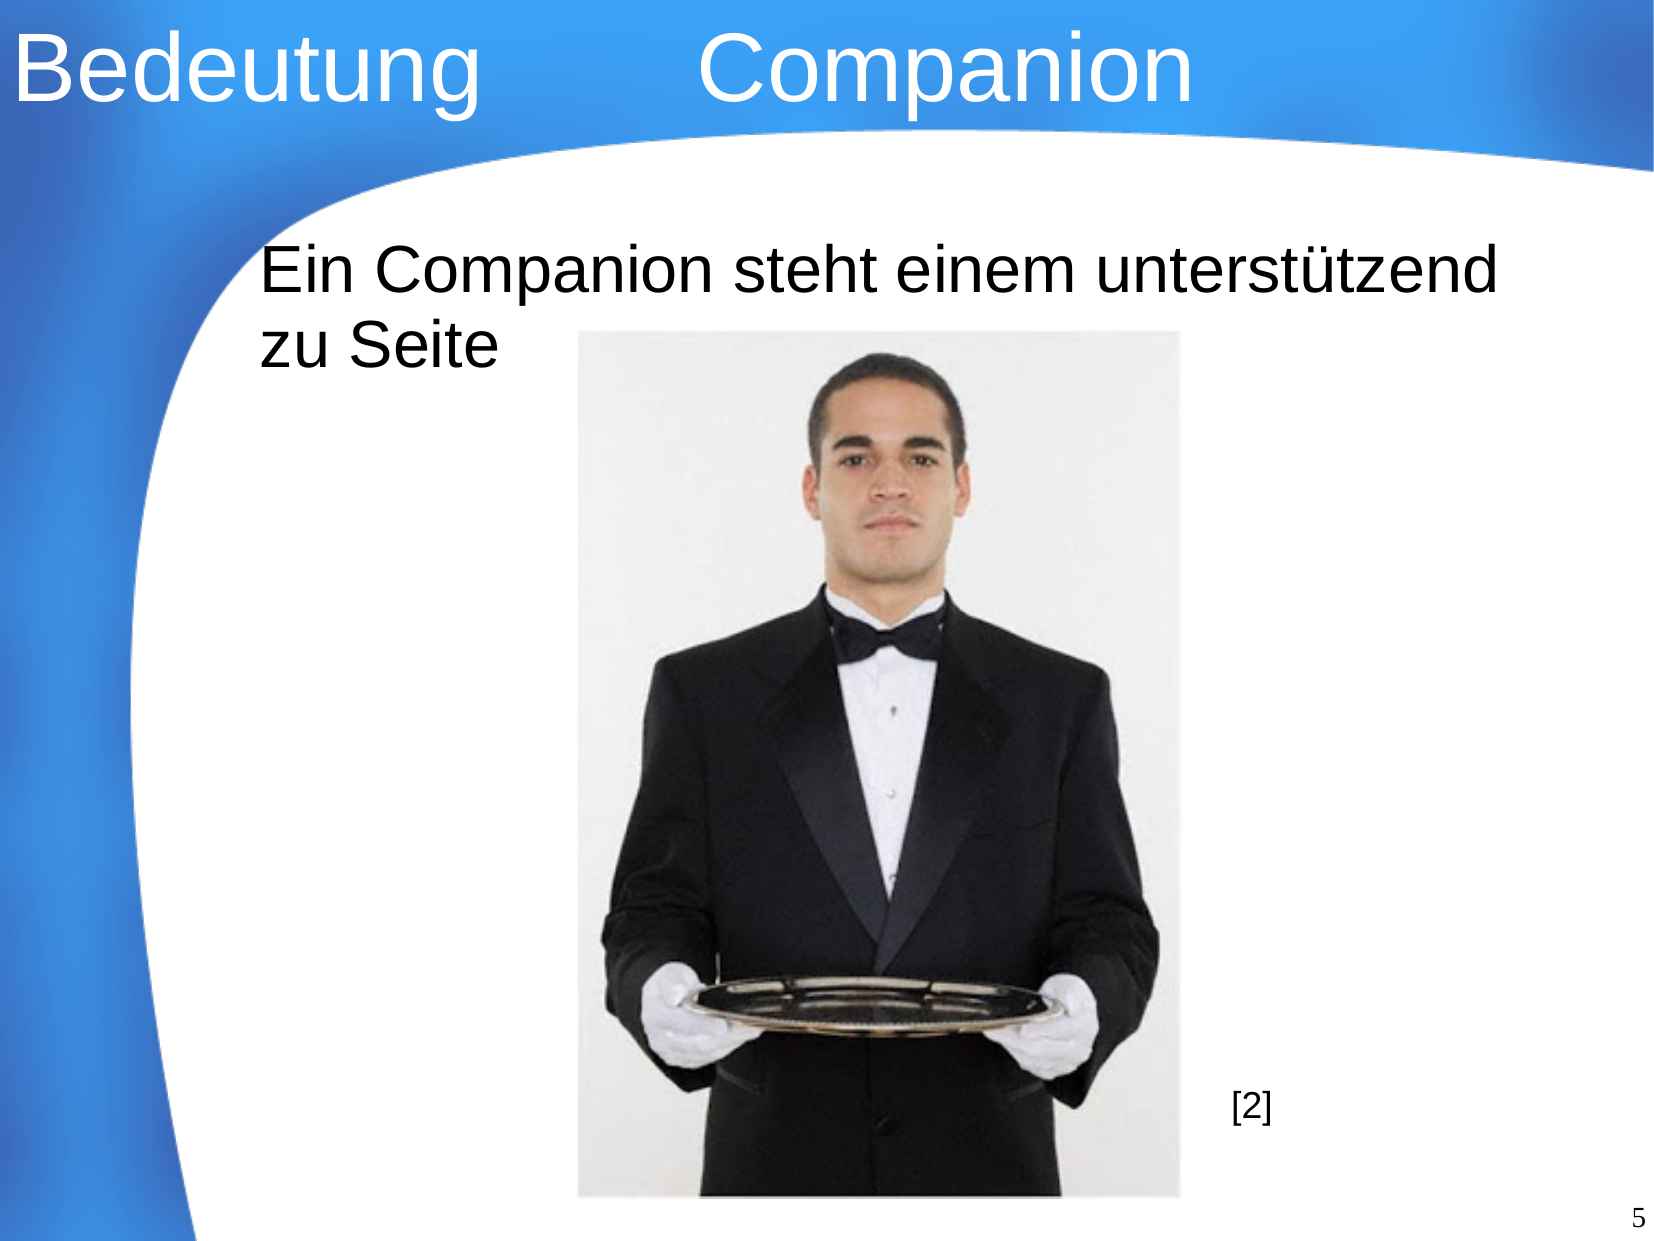

Bedeutung
# Companion
Ein Companion steht einem unterstützend zu Seite
[2]
5